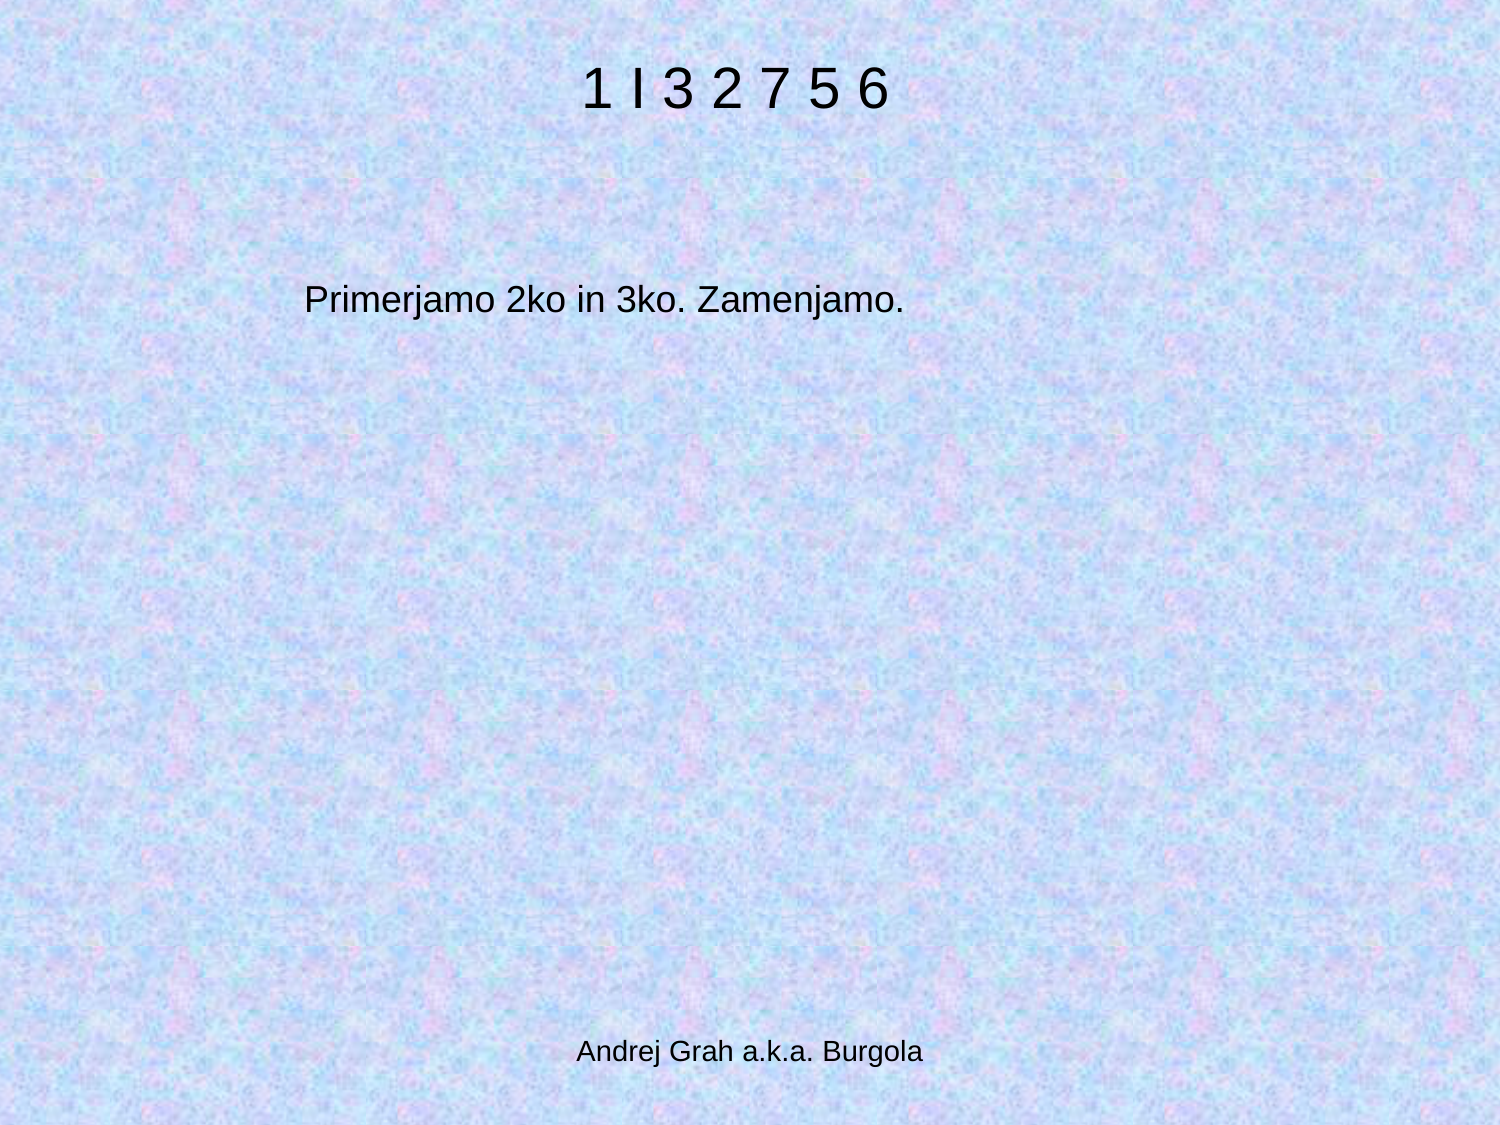

1 I 3 2 7 5 6
Primerjamo 2ko in 3ko. Zamenjamo.
Andrej Grah a.k.a. Burgola